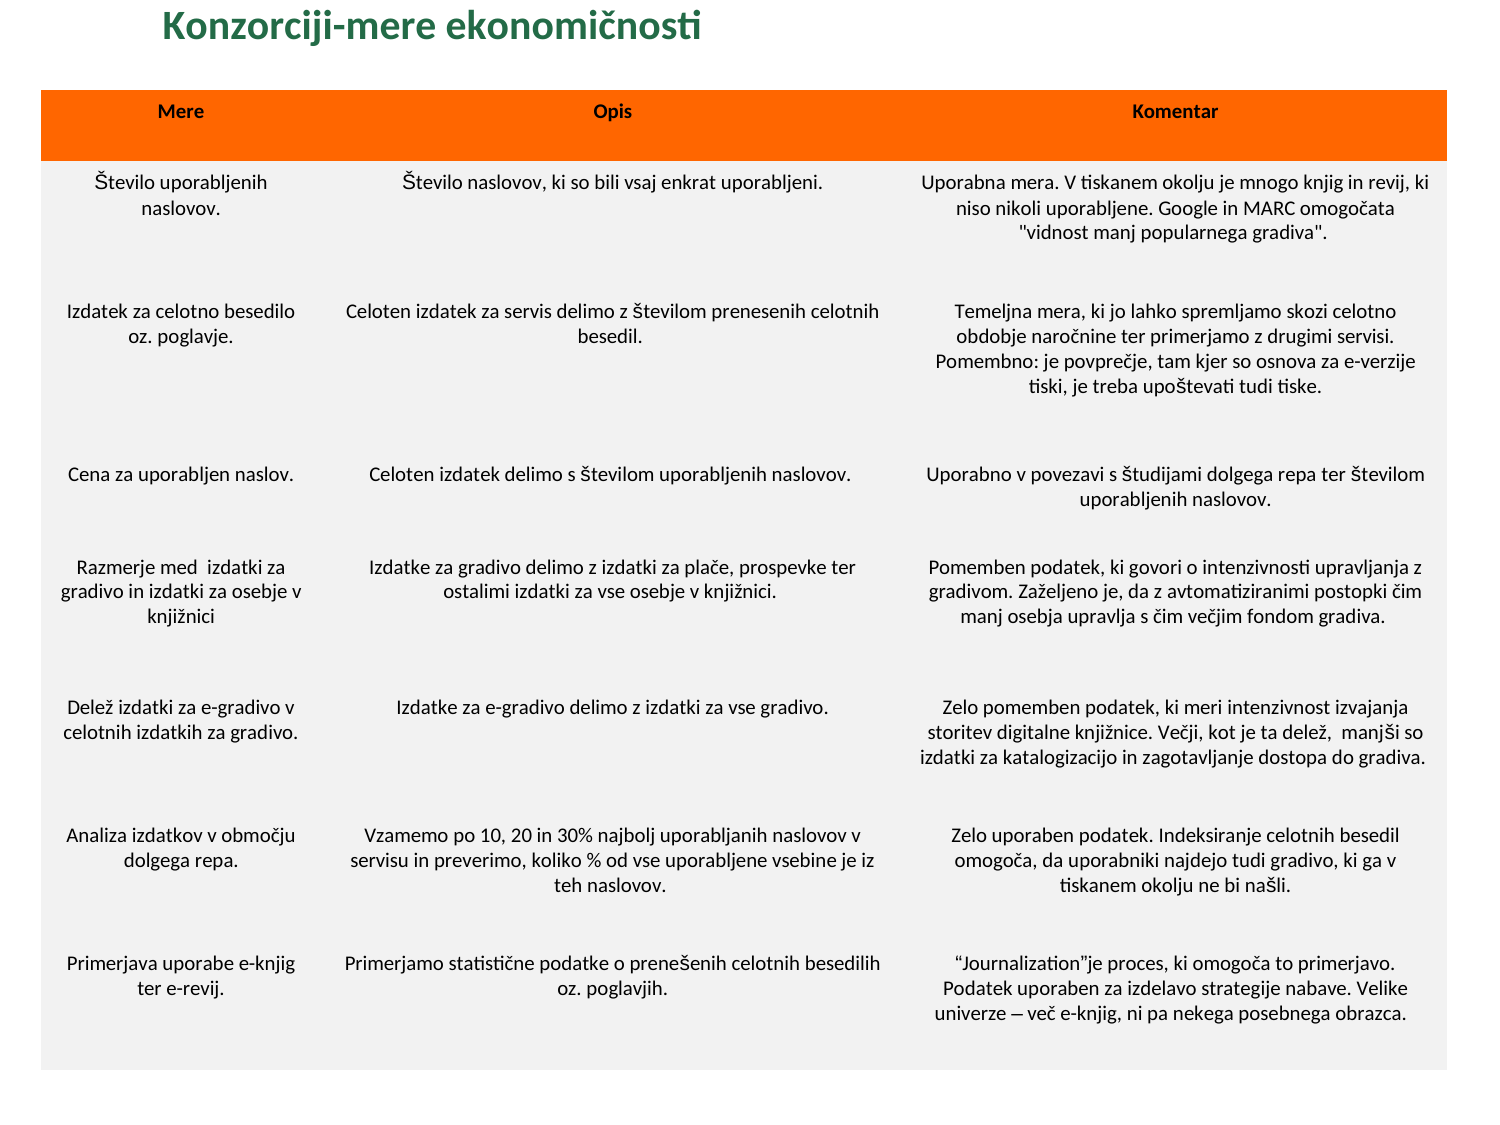

# Konzorciji-mere ekonomičnosti
| Mere | Opis | Komentar |
| --- | --- | --- |
| Število uporabljenih naslovov. | Število naslovov, ki so bili vsaj enkrat uporabljeni. | Uporabna mera. V tiskanem okolju je mnogo knjig in revij, ki niso nikoli uporabljene. Google in MARC omogočata "vidnost manj popularnega gradiva". |
| Izdatek za celotno besedilo oz. poglavje. | Celoten izdatek za servis delimo z številom prenesenih celotnih besedil. | Temeljna mera, ki jo lahko spremljamo skozi celotno obdobje naročnine ter primerjamo z drugimi servisi. Pomembno: je povprečje, tam kjer so osnova za e-verzije tiski, je treba upoštevati tudi tiske. |
| Cena za uporabljen naslov. | Celoten izdatek delimo s številom uporabljenih naslovov. | Uporabno v povezavi s študijami dolgega repa ter številom uporabljenih naslovov. |
| Razmerje med izdatki za gradivo in izdatki za osebje v knjižnici | Izdatke za gradivo delimo z izdatki za plače, prospevke ter ostalimi izdatki za vse osebje v knjižnici. | Pomemben podatek, ki govori o intenzivnosti upravljanja z gradivom. Zaželjeno je, da z avtomatiziranimi postopki čim manj osebja upravlja s čim večjim fondom gradiva. |
| Delež izdatki za e-gradivo v celotnih izdatkih za gradivo. | Izdatke za e-gradivo delimo z izdatki za vse gradivo. | Zelo pomemben podatek, ki meri intenzivnost izvajanja storitev digitalne knjižnice. Večji, kot je ta delež, manjši so izdatki za katalogizacijo in zagotavljanje dostopa do gradiva. |
| Analiza izdatkov v območju dolgega repa. | Vzamemo po 10, 20 in 30% najbolj uporabljanih naslovov v servisu in preverimo, koliko % od vse uporabljene vsebine je iz teh naslovov. | Zelo uporaben podatek. Indeksiranje celotnih besedil omogoča, da uporabniki najdejo tudi gradivo, ki ga v tiskanem okolju ne bi našli. |
| Primerjava uporabe e-knjig ter e-revij. | Primerjamo statistične podatke o prenešenih celotnih besedilih oz. poglavjih. | “Journalization”je proces, ki omogoča to primerjavo. Podatek uporaben za izdelavo strategije nabave. Velike univerze – več e-knjig, ni pa nekega posebnega obrazca. |